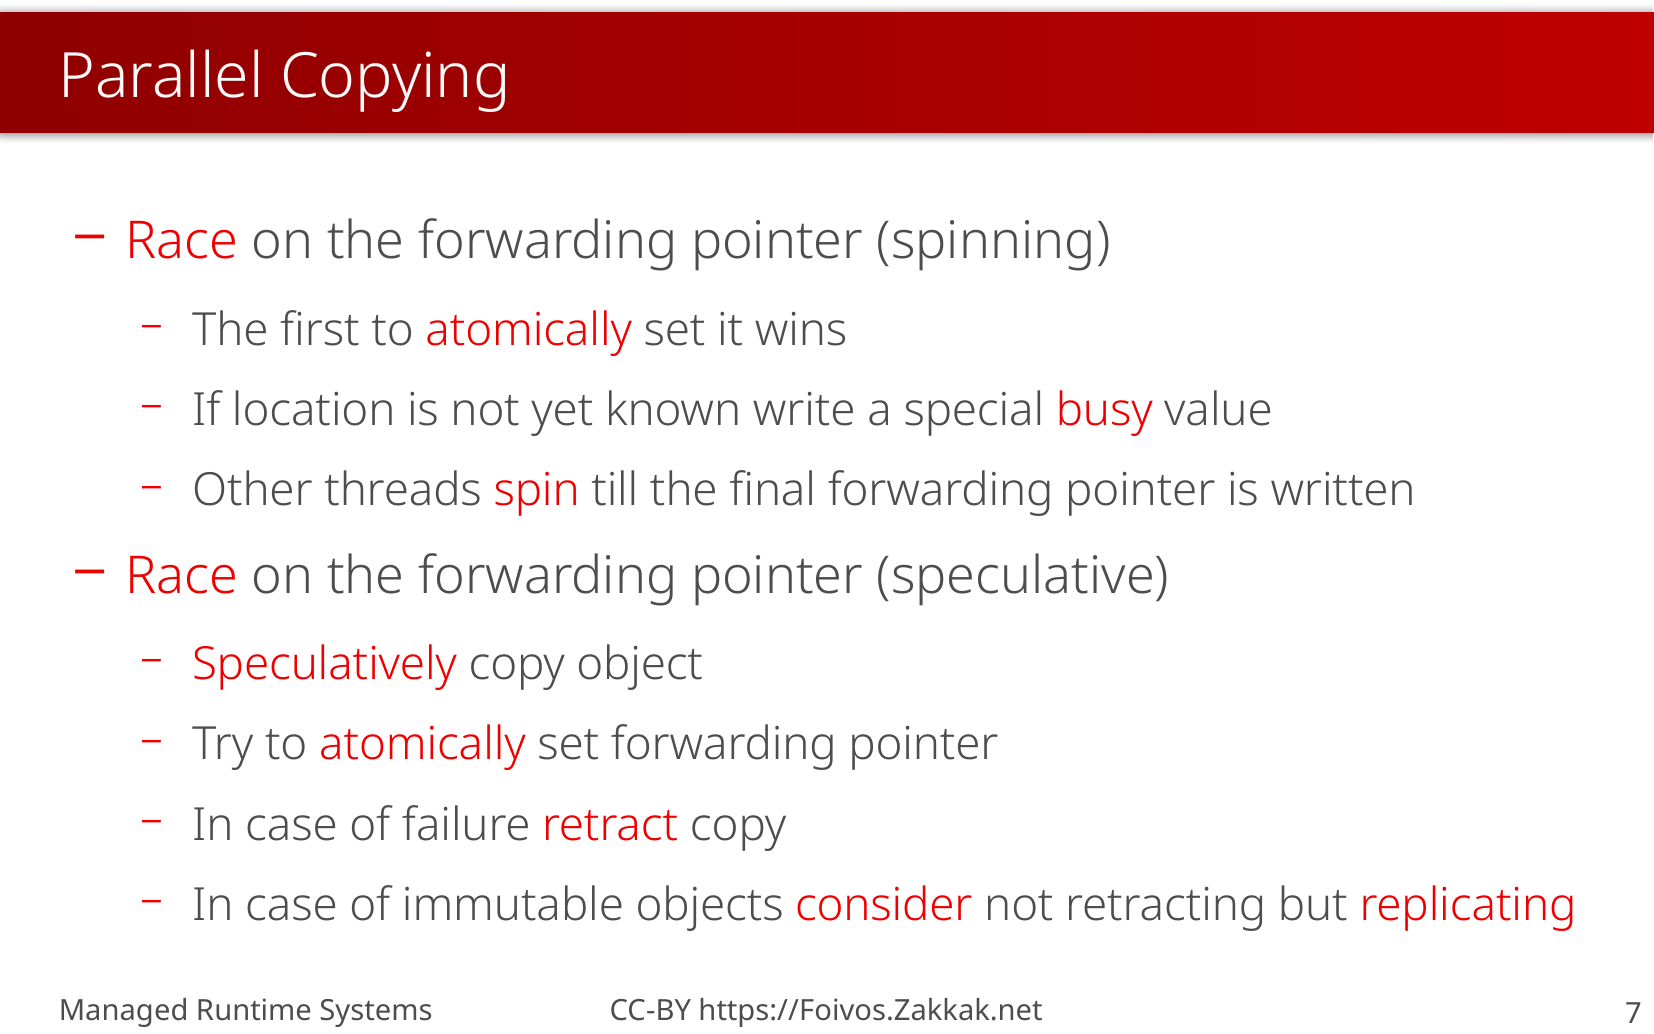

# Parallel Copying
Race on the forwarding pointer (spinning)
The first to atomically set it wins
If location is not yet known write a special busy value
Other threads spin till the final forwarding pointer is written
Race on the forwarding pointer (speculative)
Speculatively copy object
Try to atomically set forwarding pointer
In case of failure retract copy
In case of immutable objects consider not retracting but replicating
Managed Runtime Systems
CC-BY https://Foivos.Zakkak.net
7